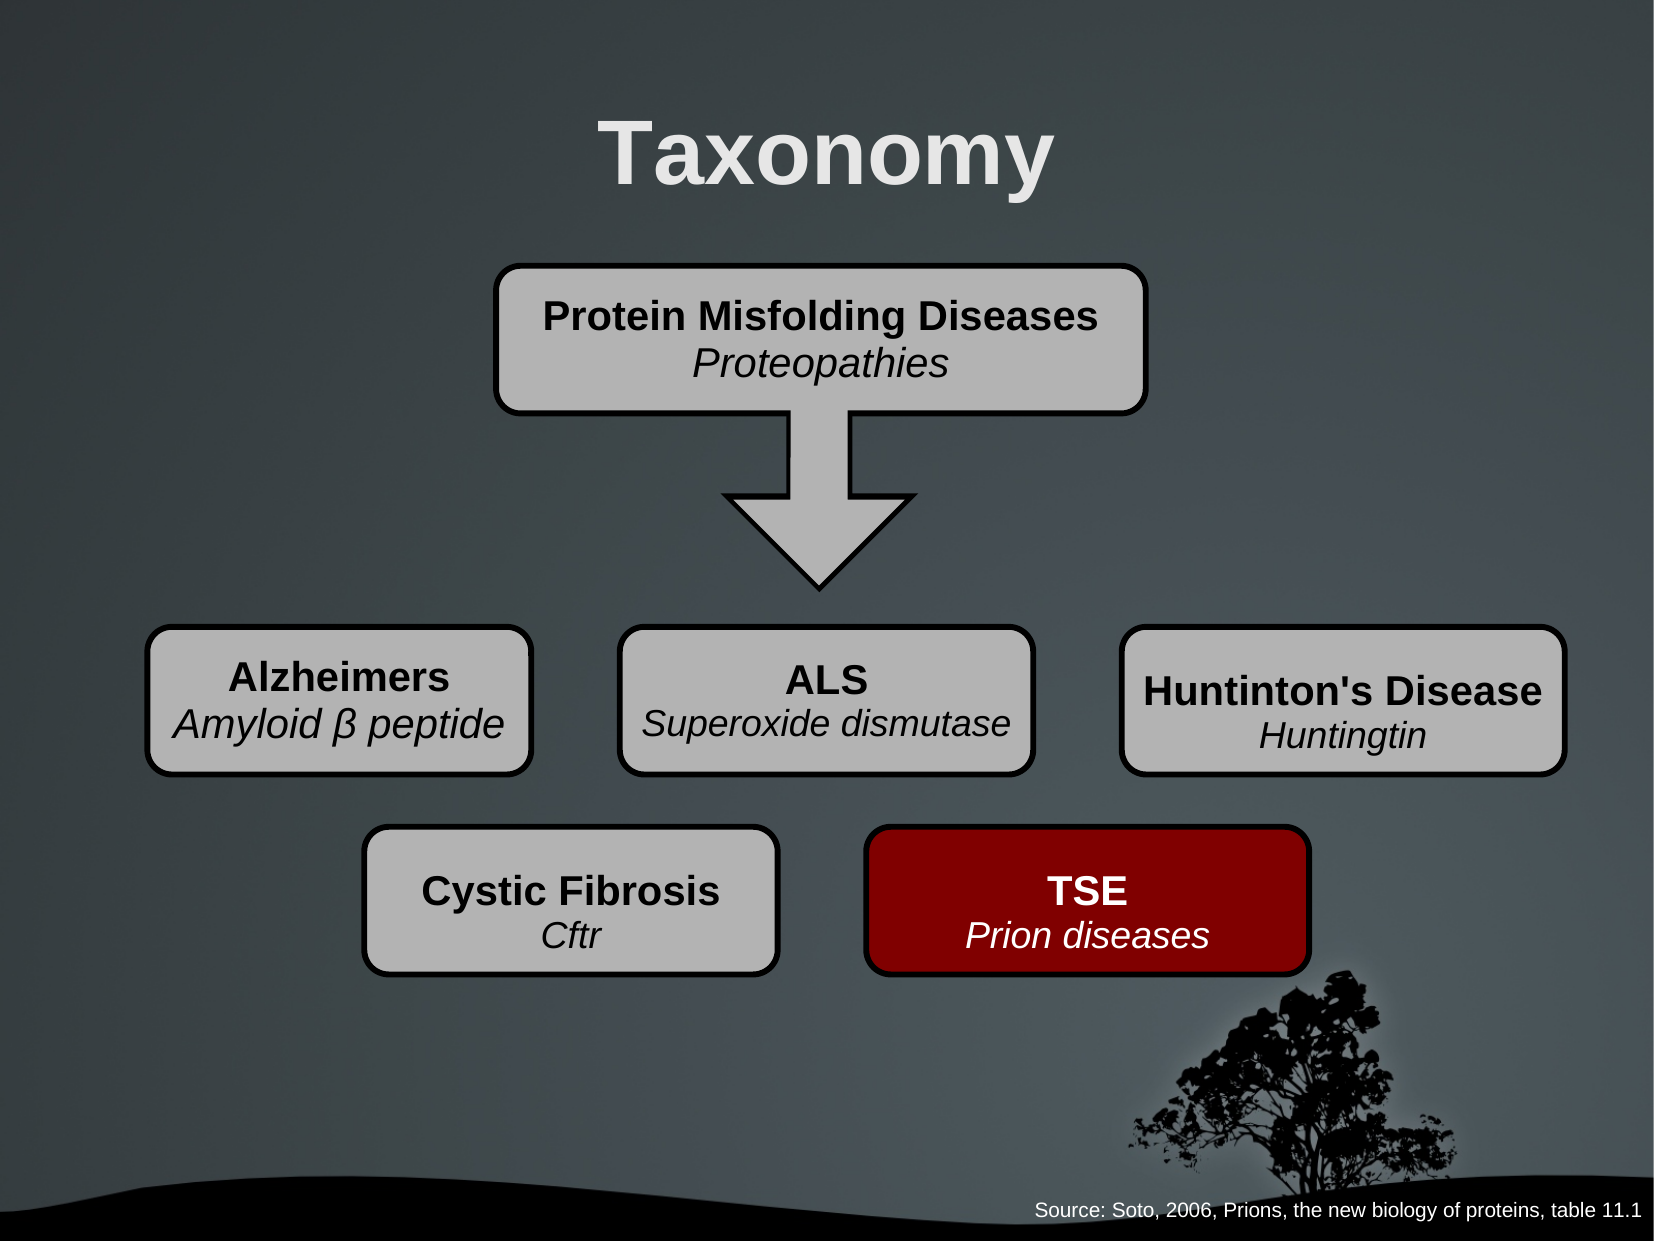

# Taxonomy
Protein Misfolding Diseases
Proteopathies
Alzheimers
Amyloid β peptide
ALS
Superoxide dismutase
Huntinton's Disease
Huntingtin
Cystic Fibrosis
Cftr
TSE
Prion diseases
Source: Soto, 2006, Prions, the new biology of proteins, table 11.1